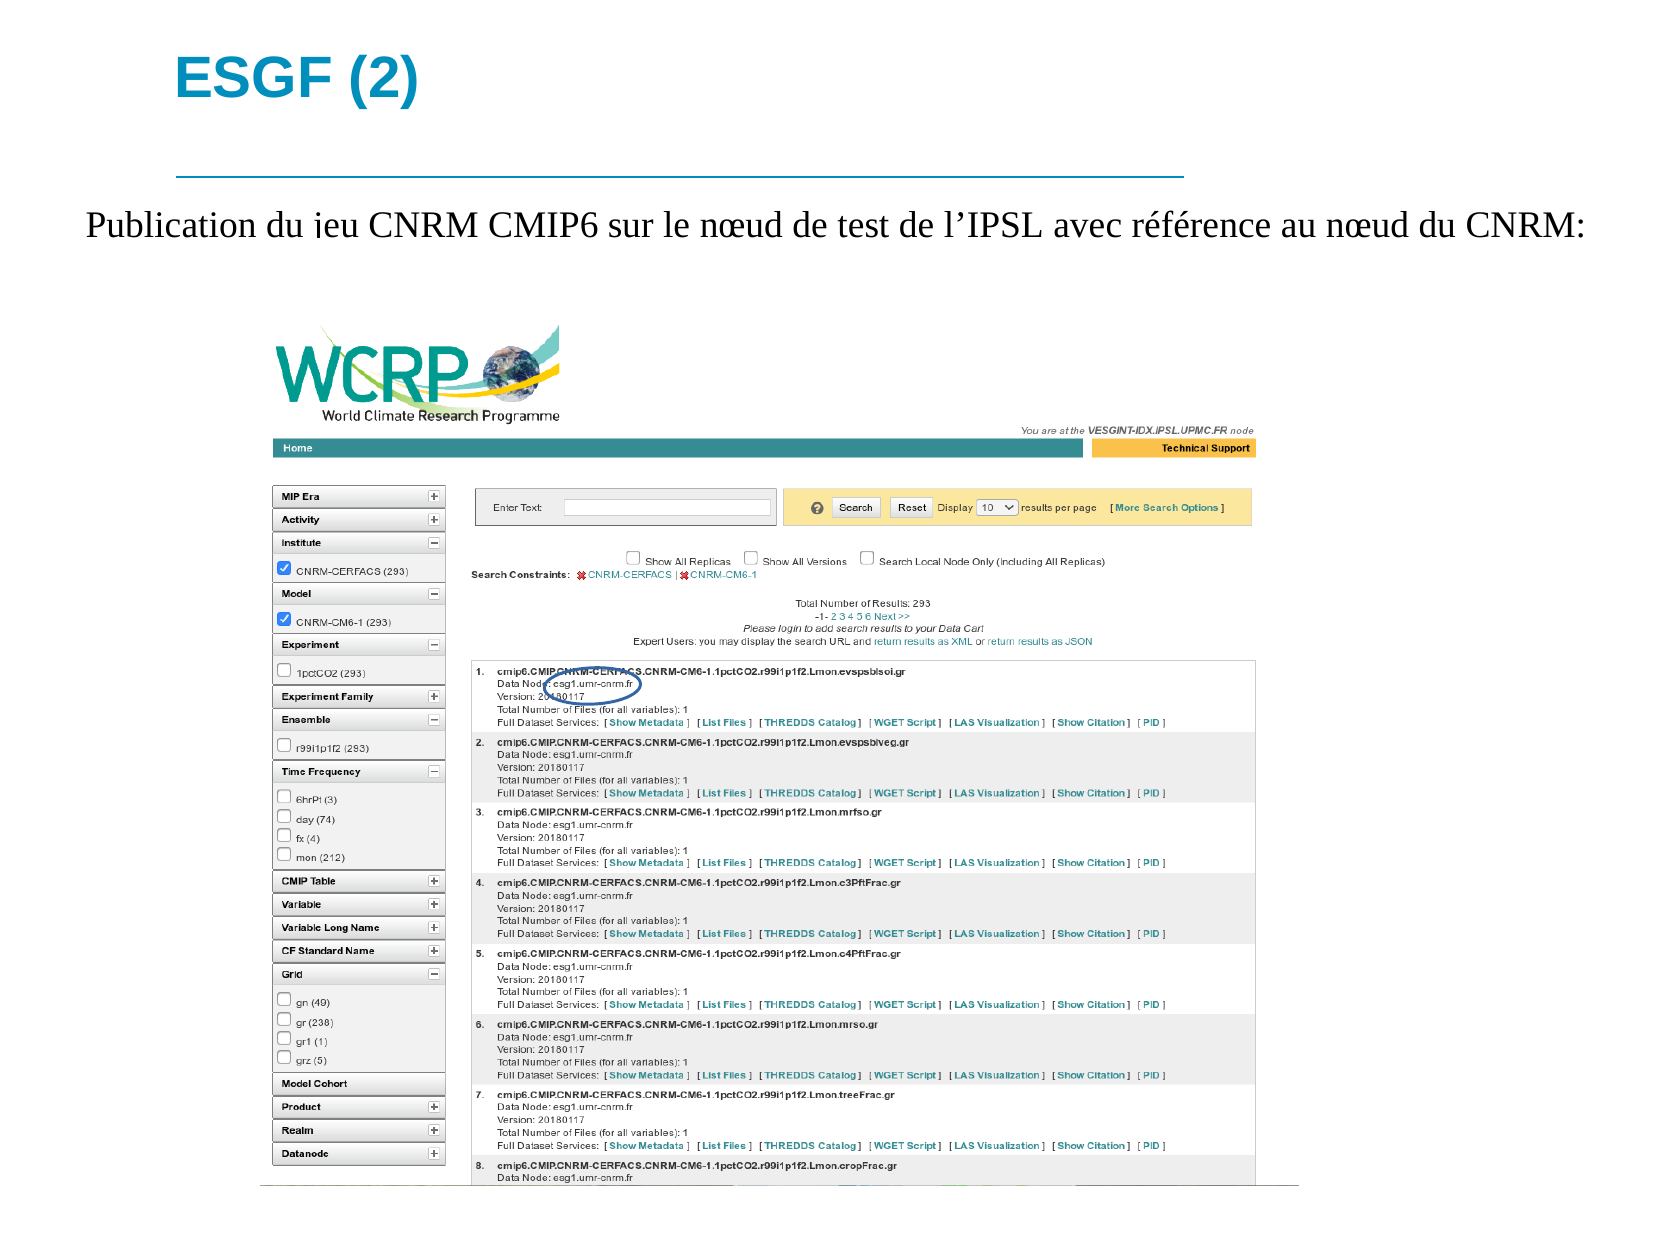

# ESGF (2)
Publication du jeu CNRM CMIP6 sur le nœud de test de l’IPSL avec référence au nœud du CNRM:
CMIP6-Tech - 13 février 2018